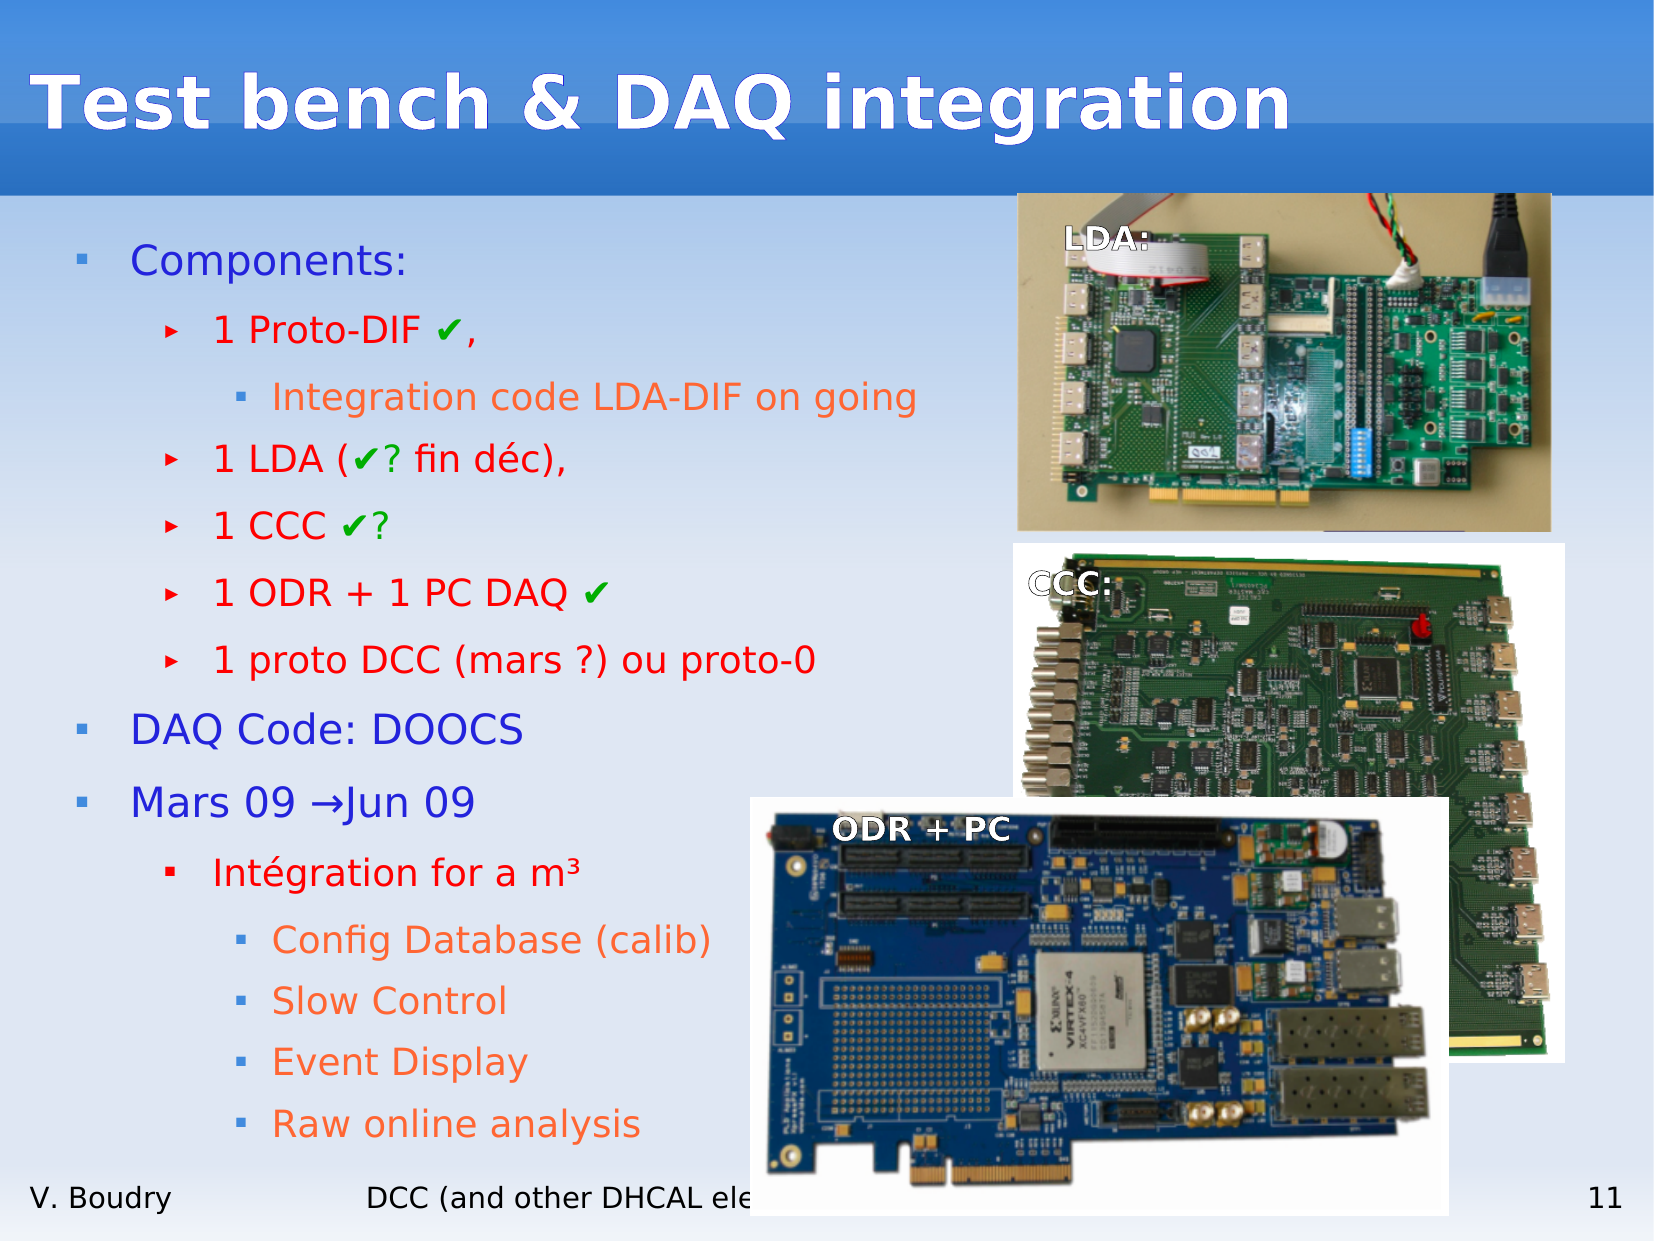

# Test bench & DAQ integration
LDA:
Components:
1 Proto-DIF ✔,
Integration code LDA-DIF on going
1 LDA (✔? fin déc),
1 CCC ✔?
1 ODR + 1 PC DAQ ✔
1 proto DCC (mars ?) ou proto-0
DAQ Code: DOOCS
Mars 09 →Jun 09
Intégration for a m³
Config Database (calib)
Slow Control
Event Display
Raw online analysis
CCC:
ODR + PC
DCC (and other DHCAL electronics) status — DESY, 12 dec. 2008
11